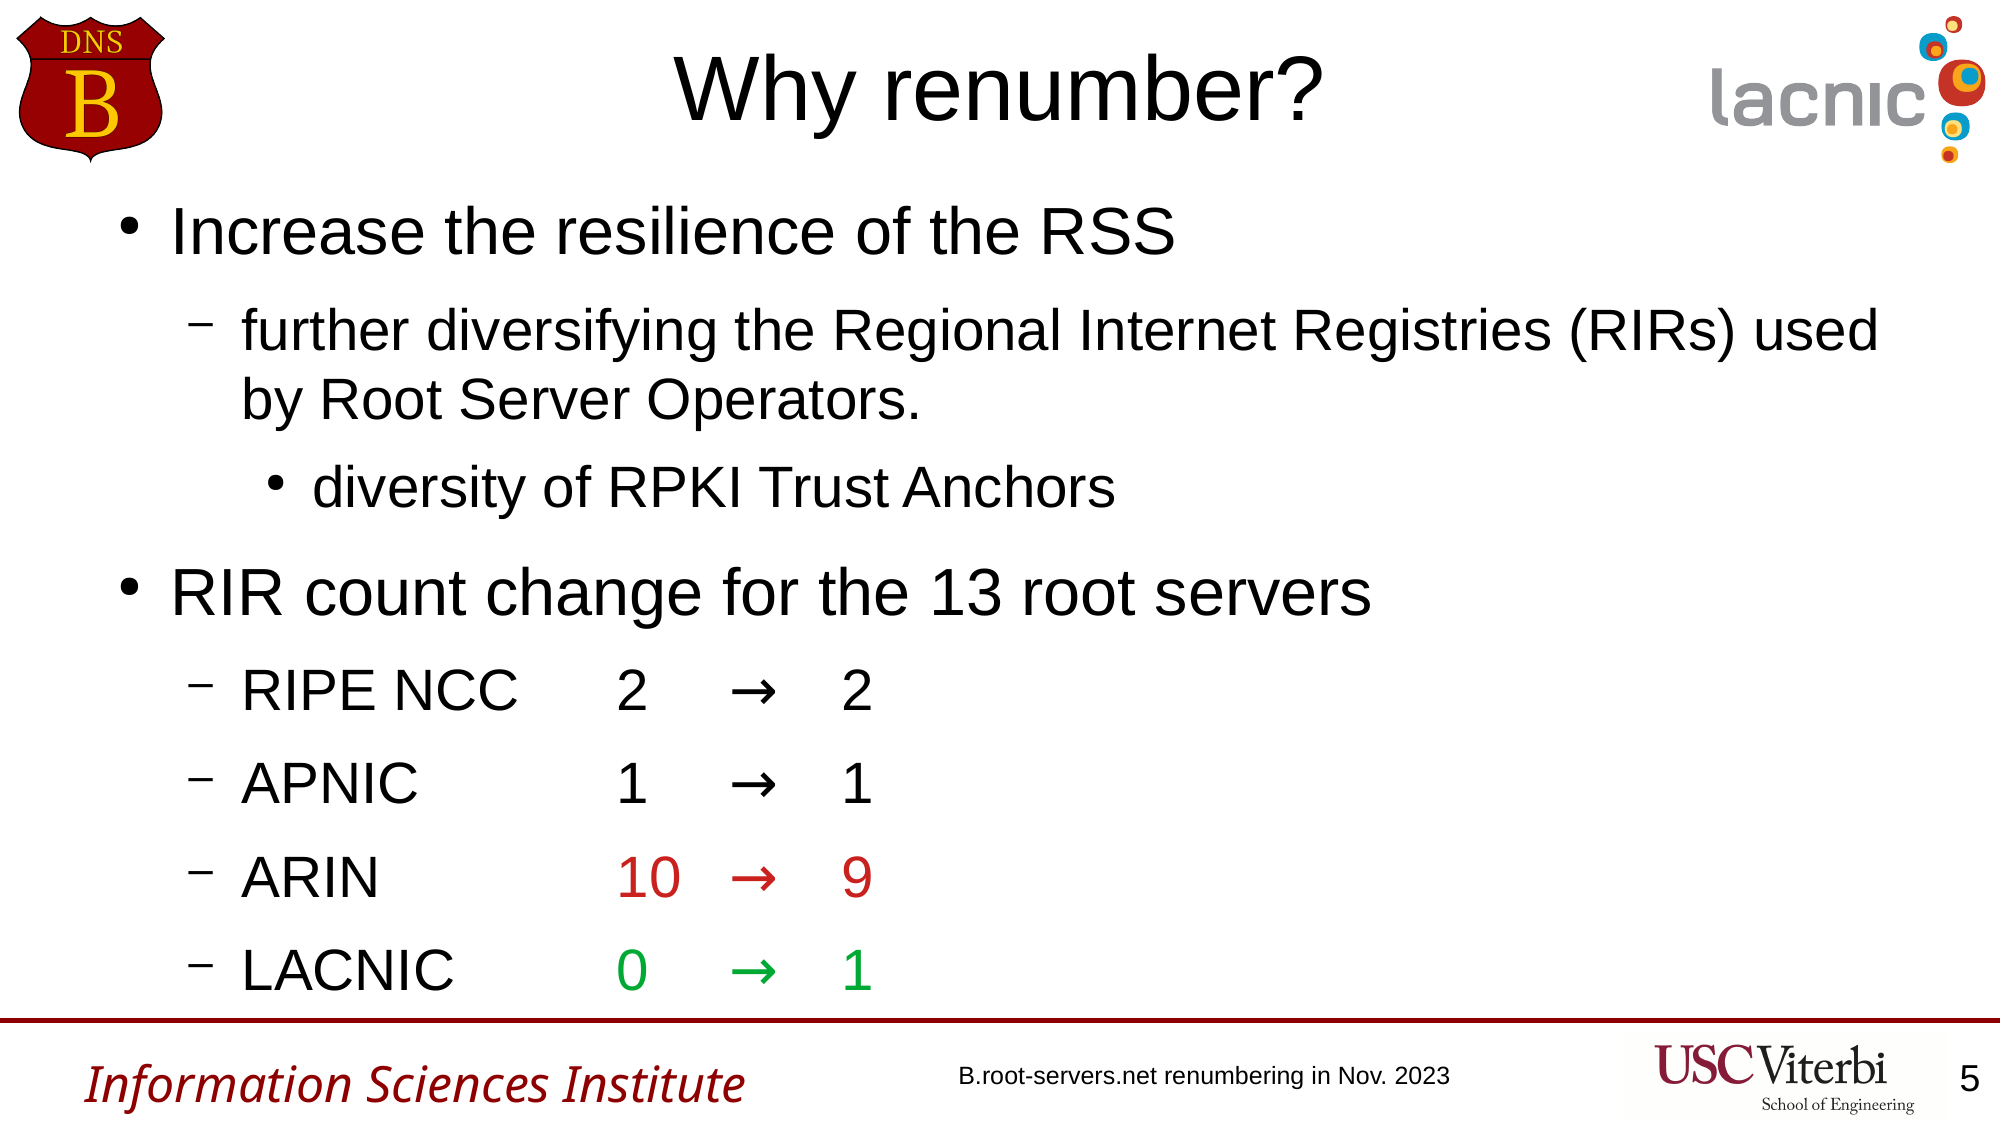

Why renumber?
# Increase the resilience of the RSS
further diversifying the Regional Internet Registries (RIRs) used by Root Server Operators.
diversity of RPKI Trust Anchors
RIR count change for the 13 root servers
RIPE NCC	2	→	2
APNIC	1	→	1
ARIN	10	→	9
LACNIC	0	→	1